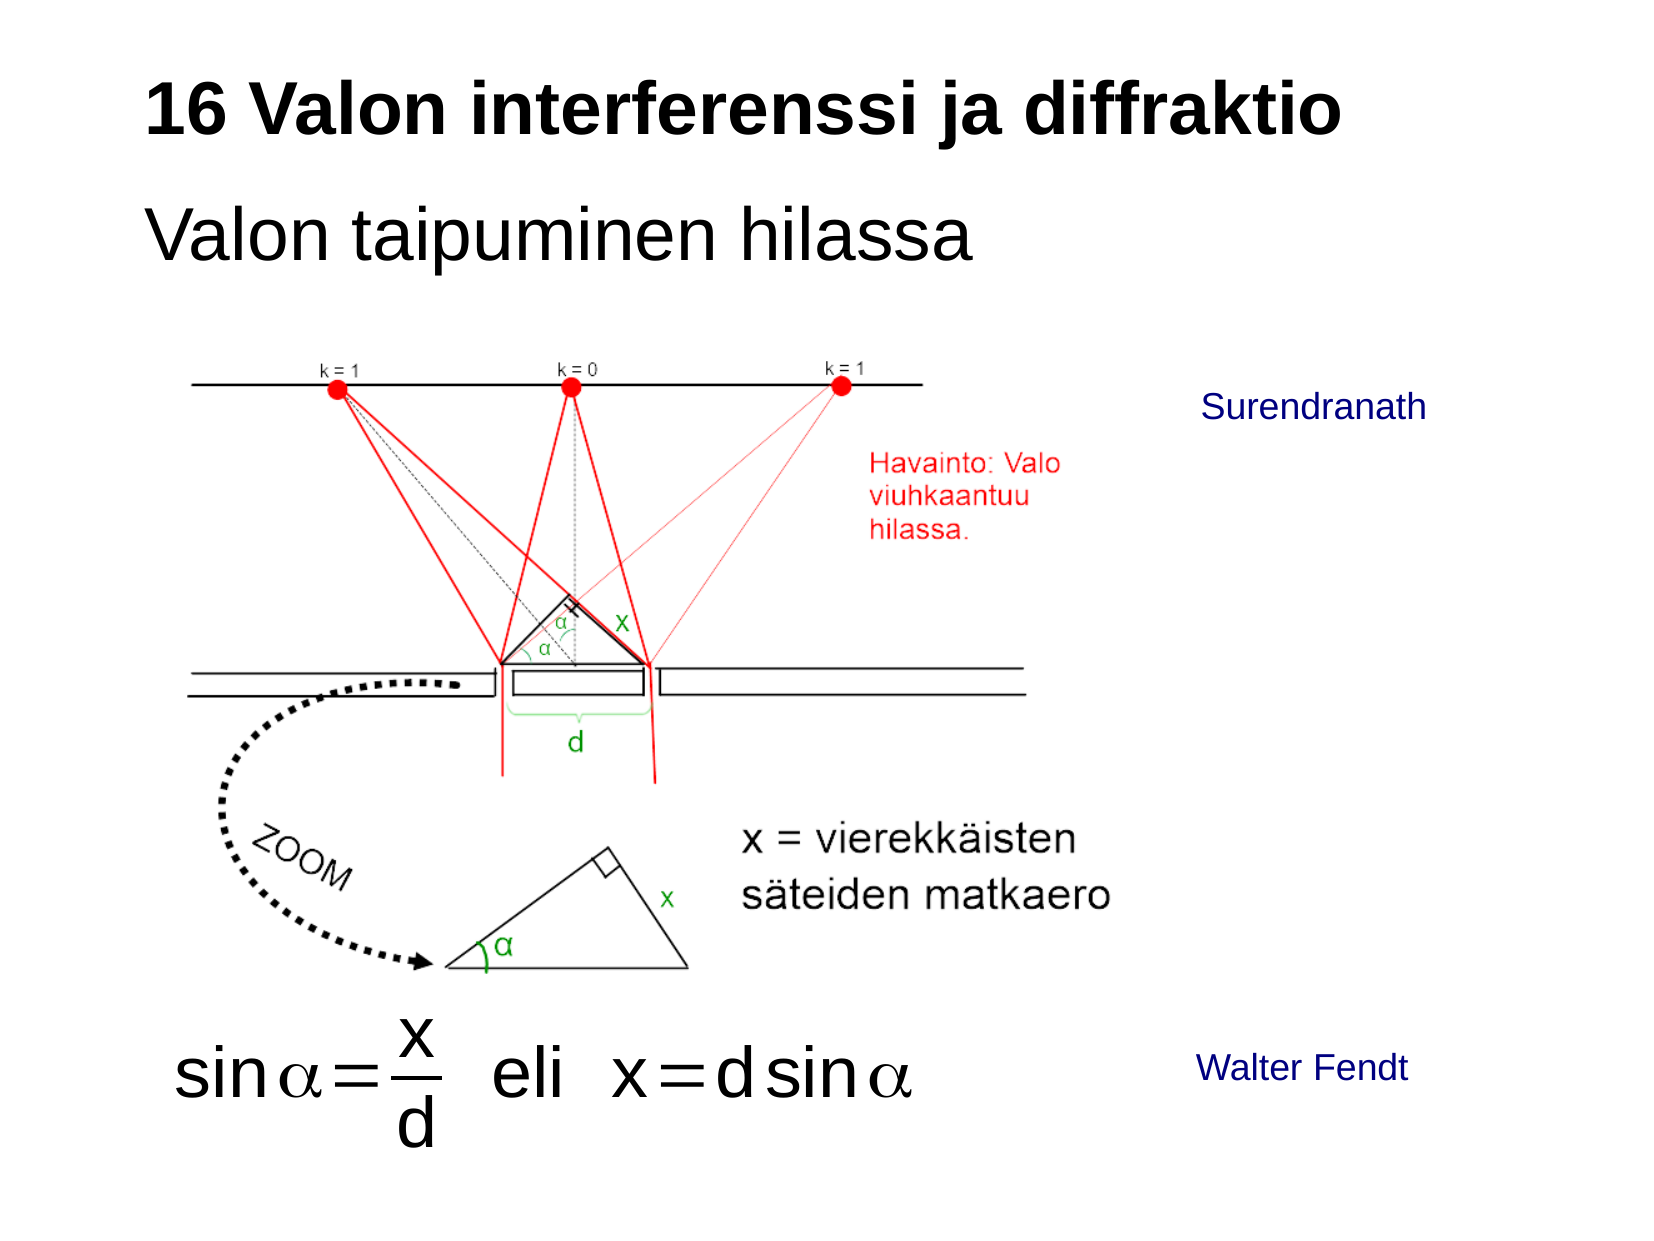

16 Valon interferenssi ja diffraktio
Valon taipuminen hilassa
Surendranath
Walter Fendt